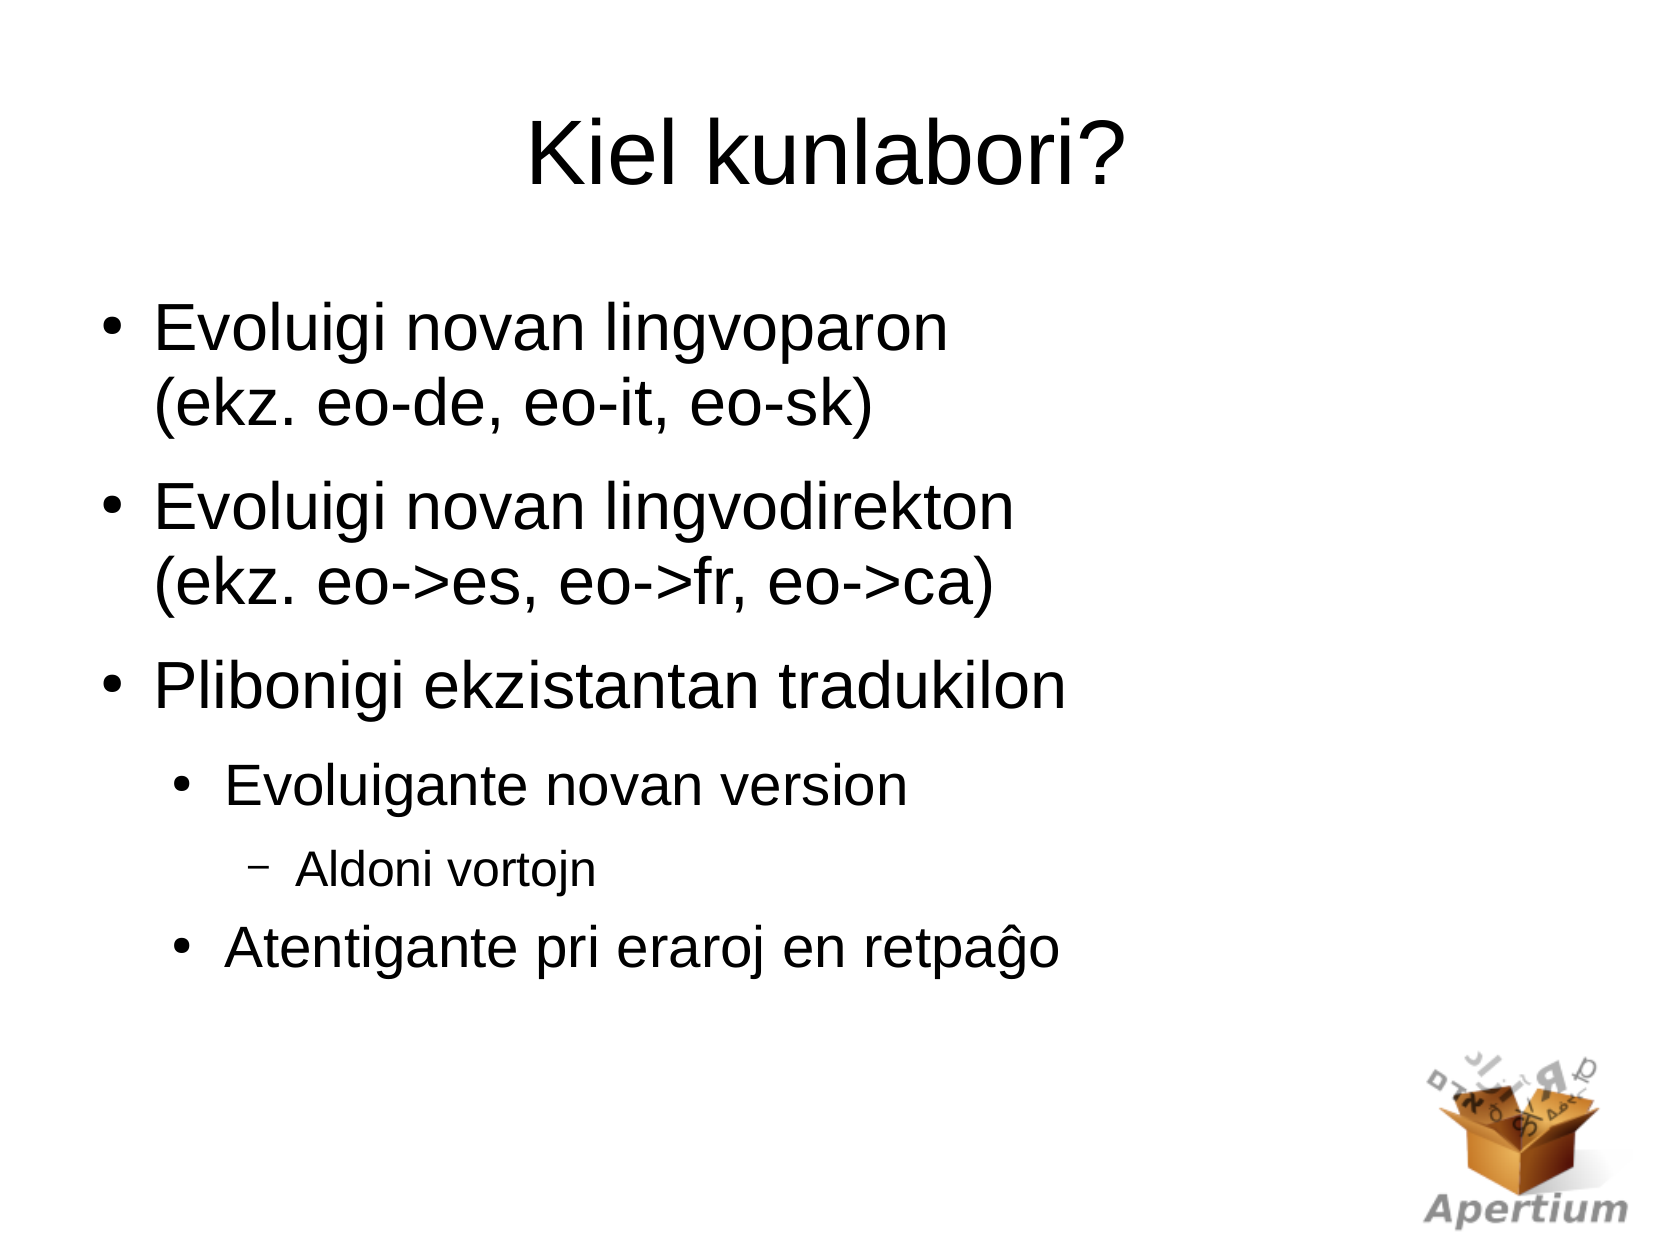

# Kiel kunlabori?
Evoluigi novan lingvoparon
(ekz. eo-de, eo-it, eo-sk)
Evoluigi novan lingvodirekton
(ekz. eo->es, eo->fr, eo->ca)
Plibonigi ekzistantan tradukilon
Evoluigante novan version
Aldoni vortojn
Atentigante pri eraroj en retpaĝo